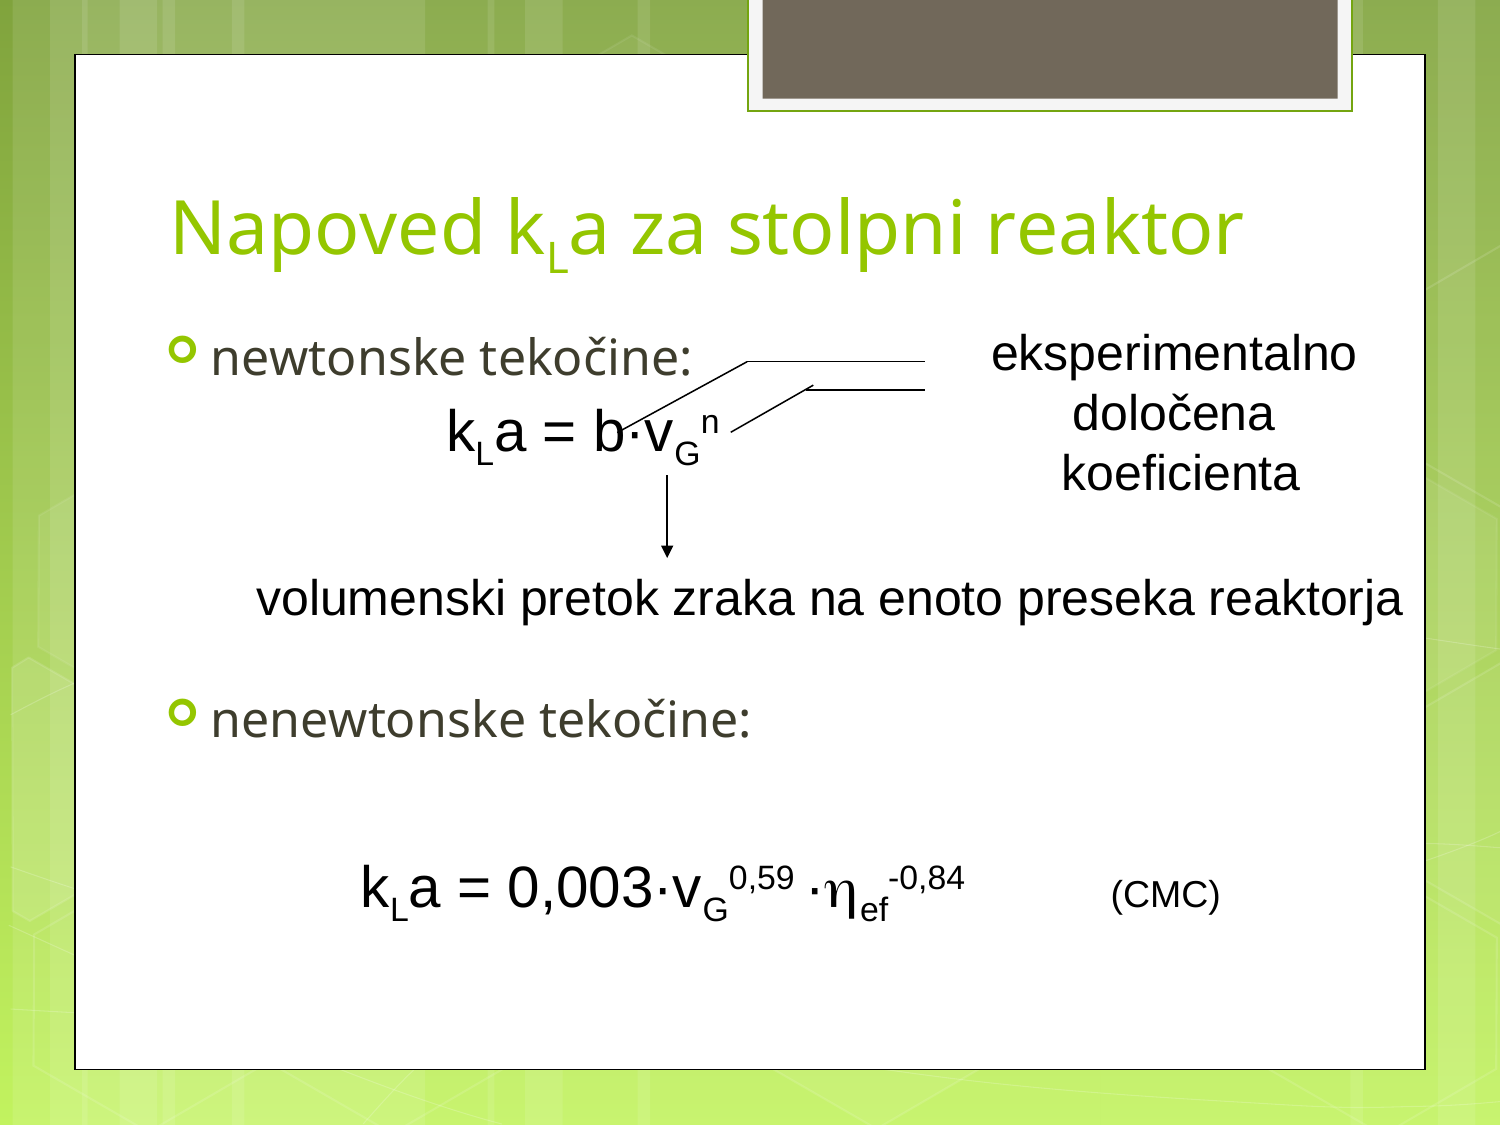

# Napoved kLa za stolpni reaktor
eksperimentalno
določena
koeficienta
newtonske tekočine:
nenewtonske tekočine:
kLa = b·vGn
volumenski pretok zraka na enoto preseka reaktorja
kLa = 0,003·vG0,59 ·ef-0,84 	(CMC)